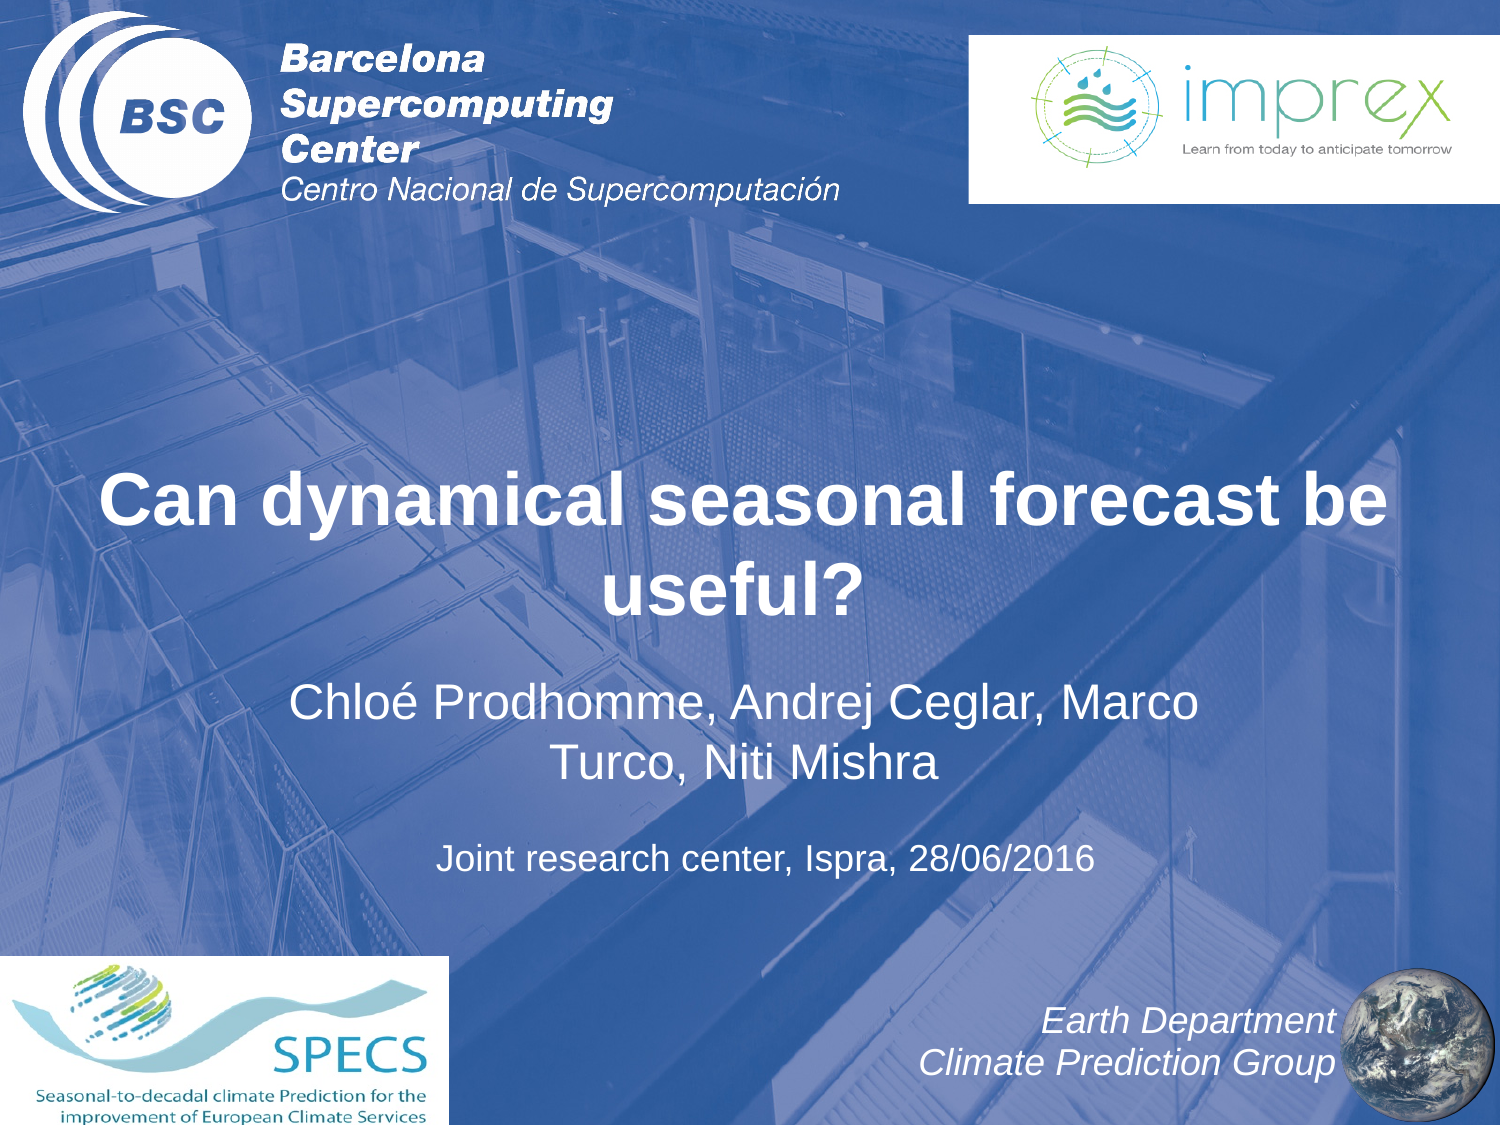

# Can dynamical seasonal forecast be useful?
Chloé Prodhomme, Andrej Ceglar, Marco Turco, Niti Mishra
Joint research center, Ispra, 28/06/2016
Earth Department
Climate Prediction Group